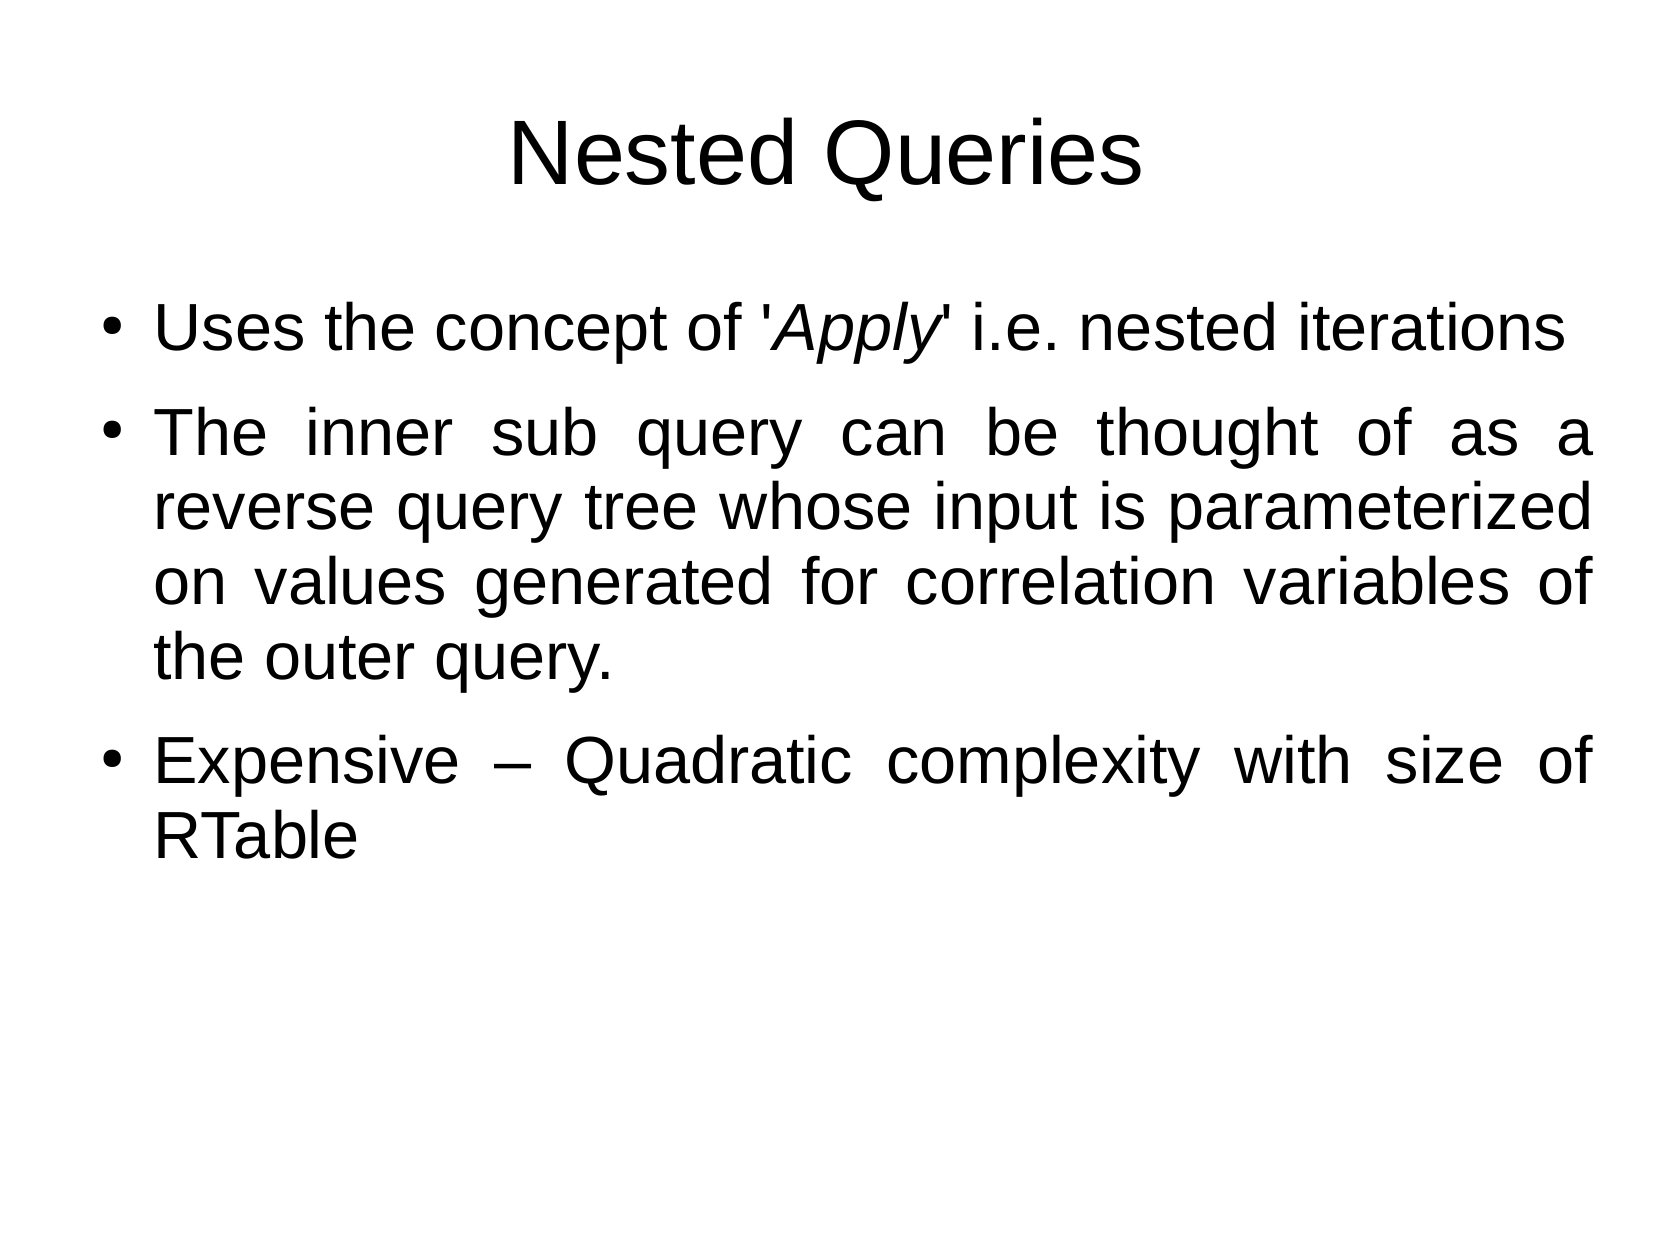

# Nested Queries
Uses the concept of 'Apply' i.e. nested iterations
The inner sub query can be thought of as a reverse query tree whose input is parameterized on values generated for correlation variables of the outer query.
Expensive – Quadratic complexity with size of RTable